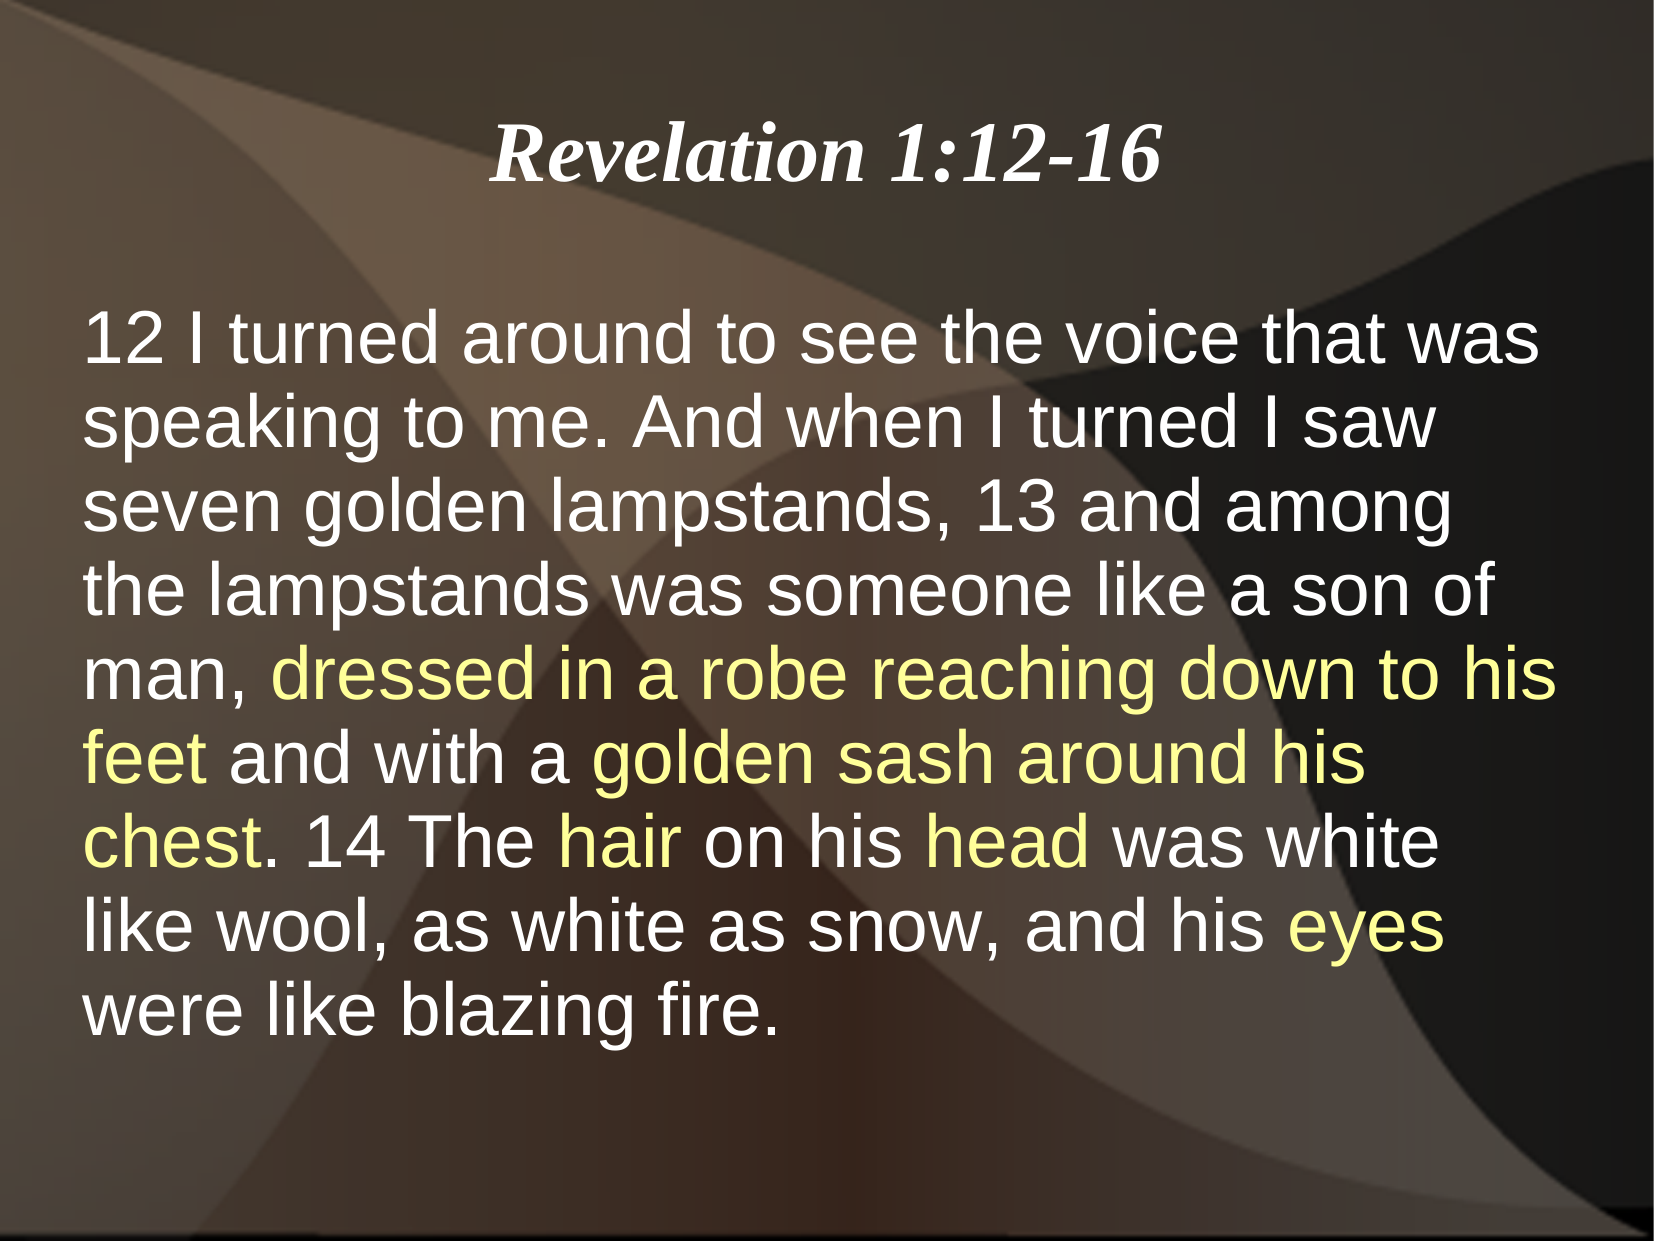

# Revelation 1:12-16
12 I turned around to see the voice that was speaking to me. And when I turned I saw seven golden lampstands, 13 and among the lampstands was someone like a son of man, dressed in a robe reaching down to his feet and with a golden sash around his chest. 14 The hair on his head was white like wool, as white as snow, and his eyes were like blazing fire.